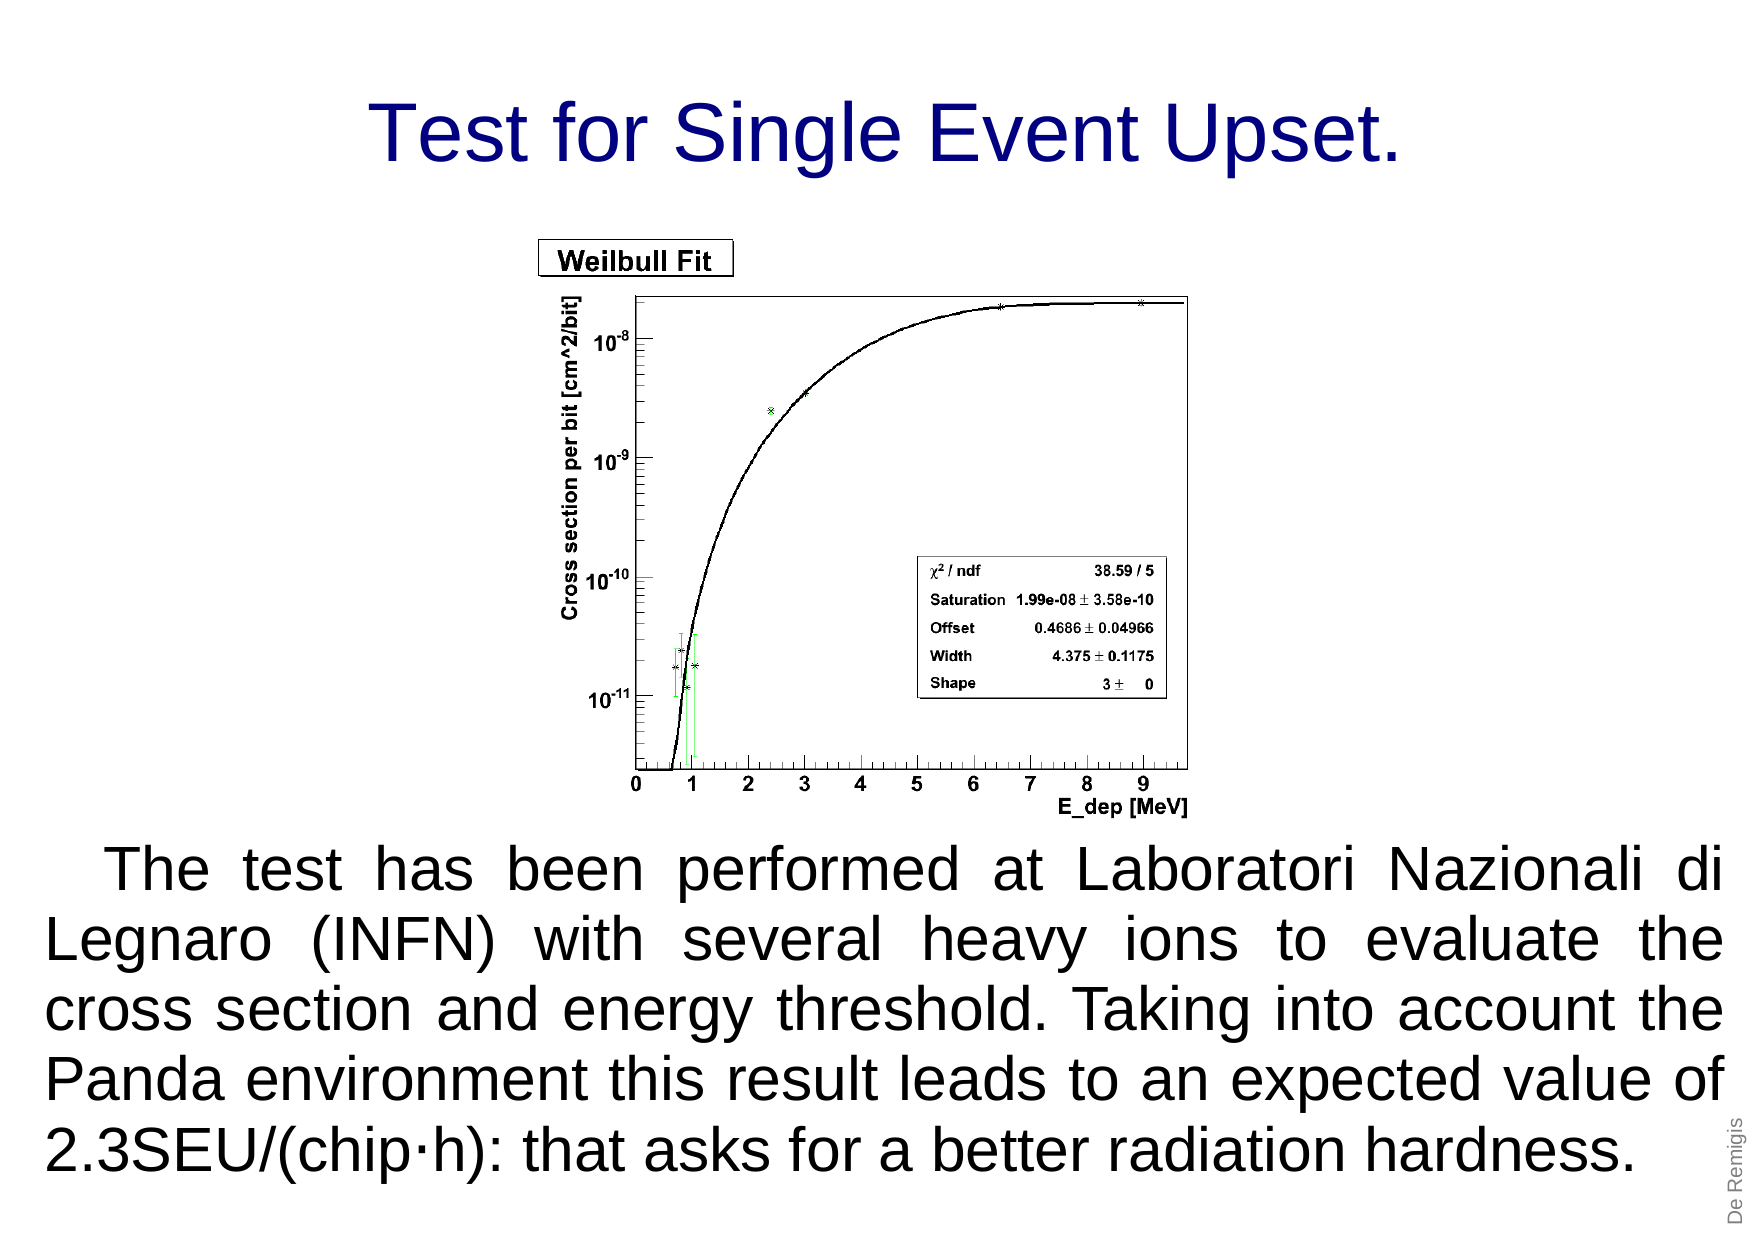

# Test for Single Event Upset.
The test has been performed at Laboratori Nazionali di Legnaro (INFN) with several heavy ions to evaluate the cross section and energy threshold. Taking into account the Panda environment this result leads to an expected value of 2.3SEU/(chip·h): that asks for a better radiation hardness.